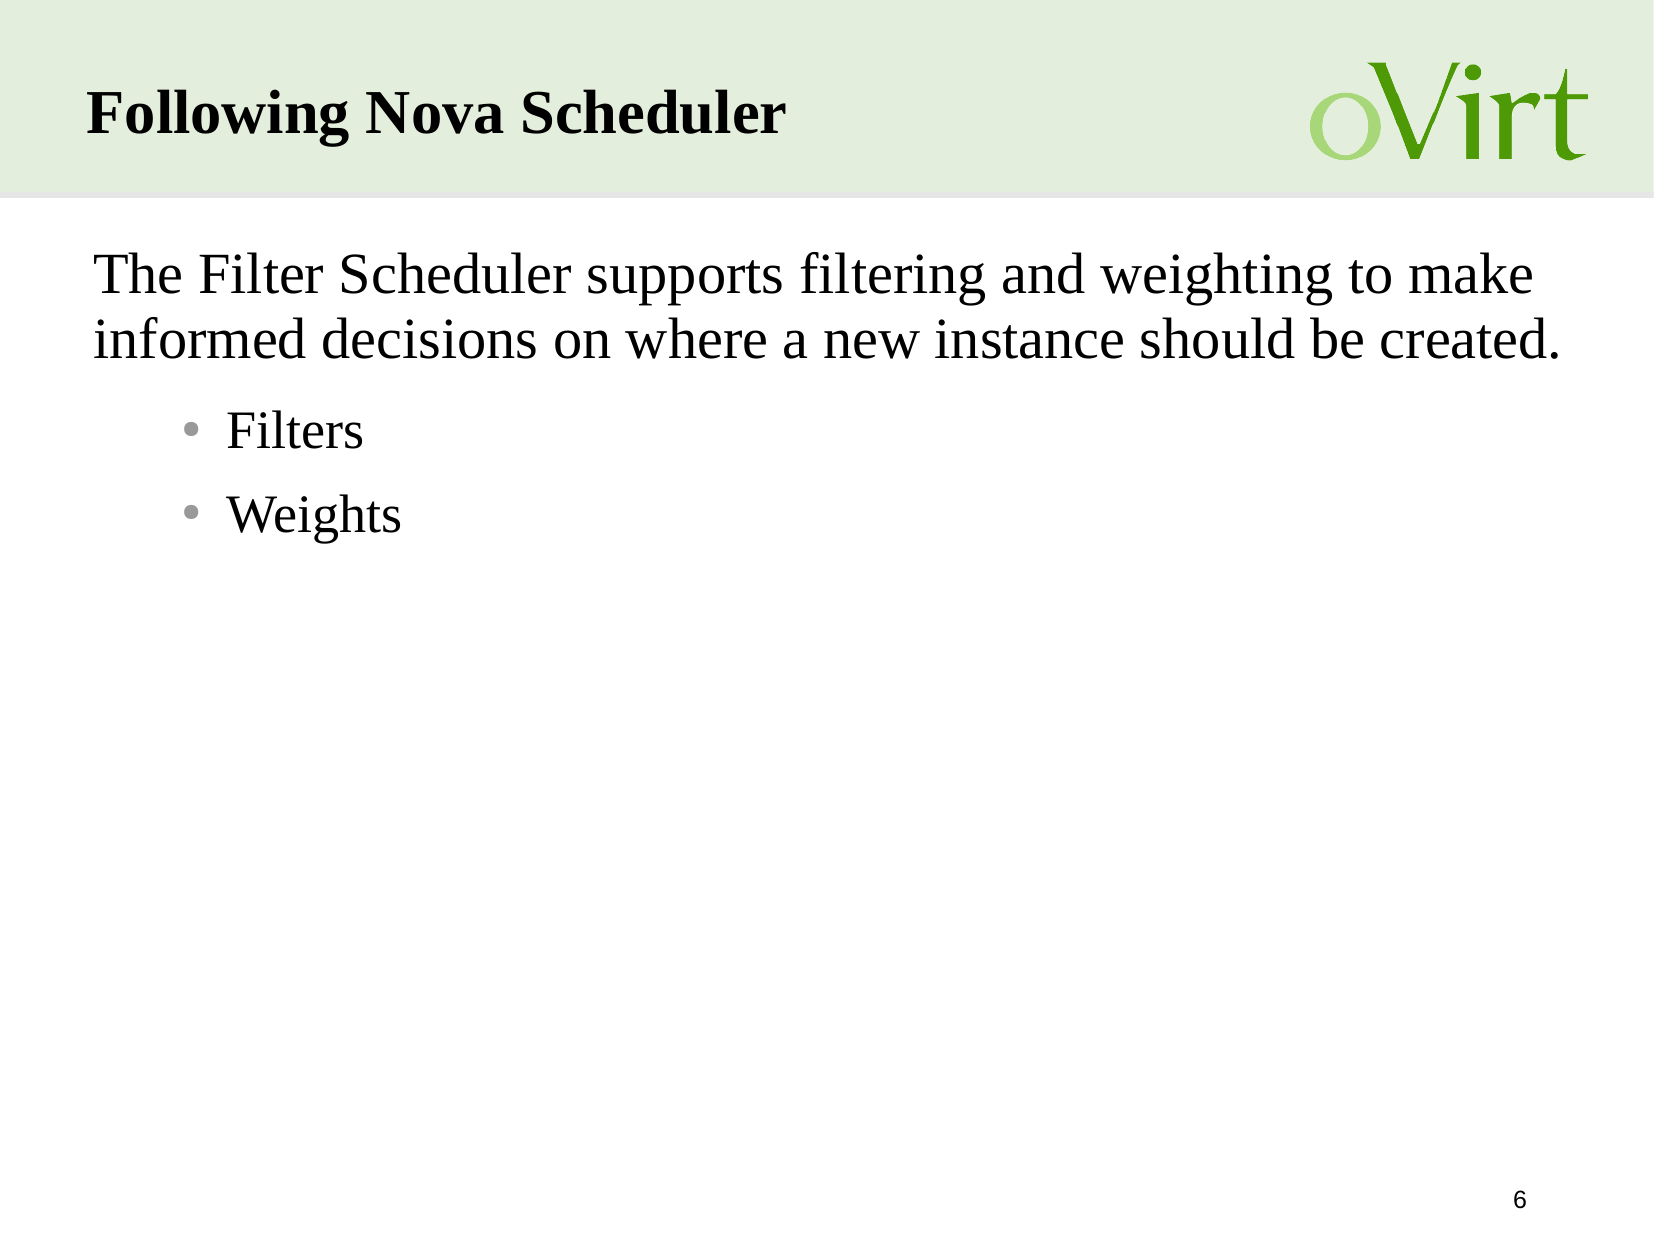

# Following Nova Scheduler
The Filter Scheduler supports filtering and weighting to make informed decisions on where a new instance should be created.
Filters
Weights